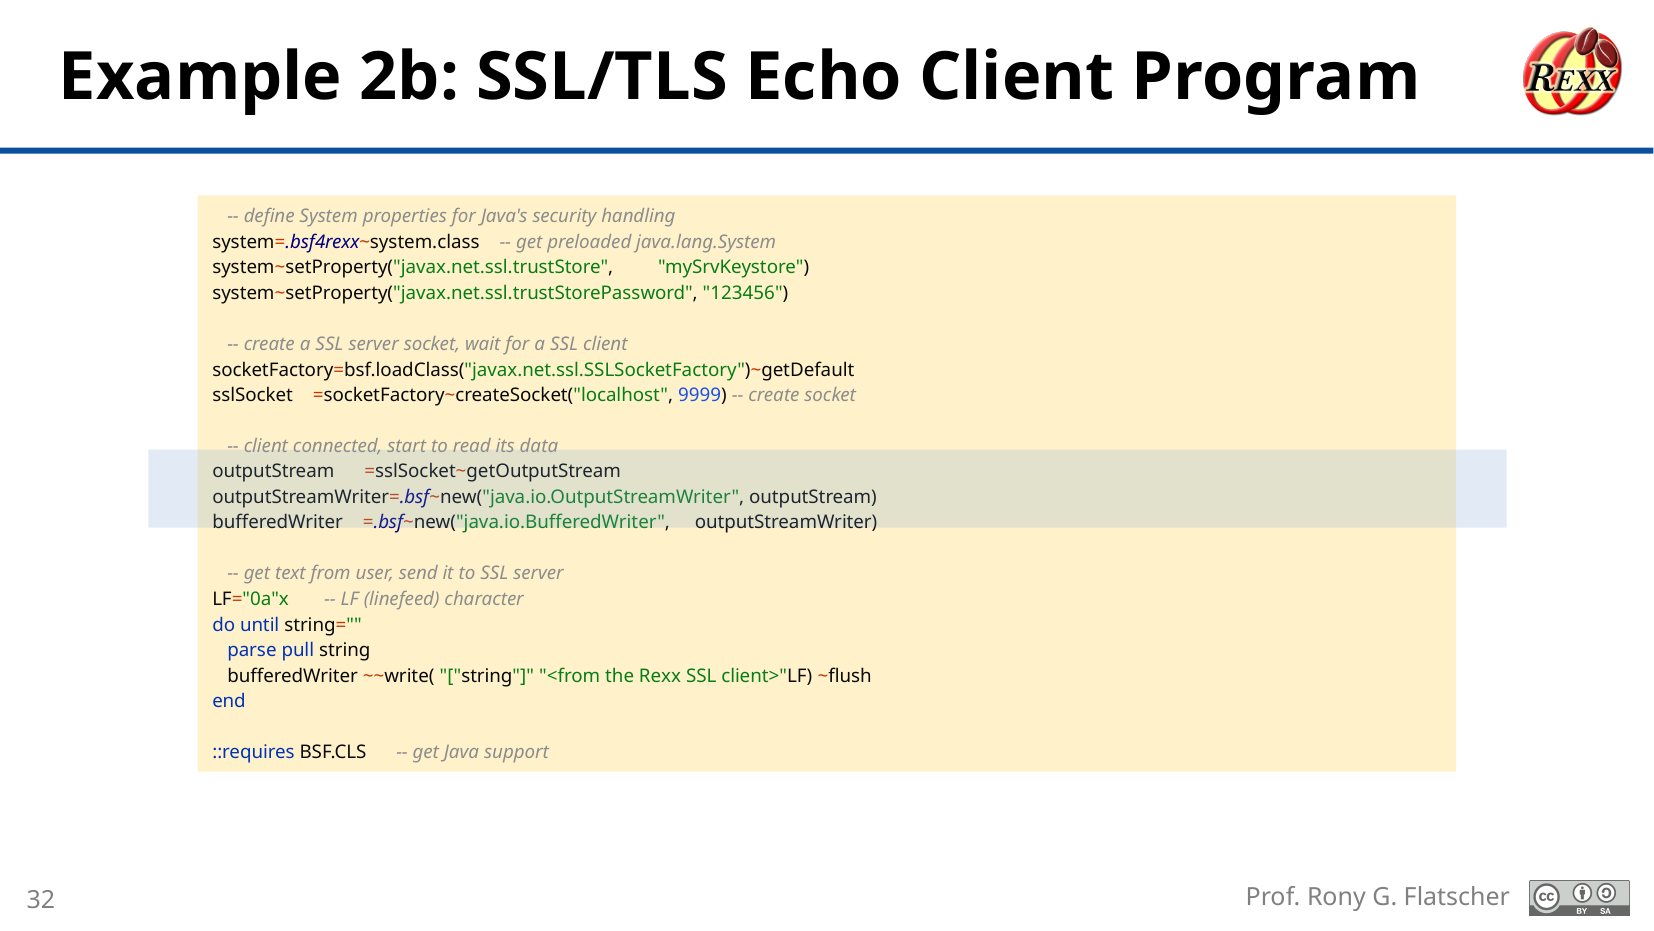

# Example 2b: SSL/TLS Echo Client Program
 -- define System properties for Java's security handling
system=.bsf4rexx~system.class -- get preloaded java.lang.System
system~setProperty("javax.net.ssl.trustStore", "mySrvKeystore")
system~setProperty("javax.net.ssl.trustStorePassword", "123456")
 -- create a SSL server socket, wait for a SSL client
socketFactory=bsf.loadClass("javax.net.ssl.SSLSocketFactory")~getDefault
sslSocket =socketFactory~createSocket("localhost", 9999) -- create socket
 -- client connected, start to read its data
outputStream =sslSocket~getOutputStream
outputStreamWriter=.bsf~new("java.io.OutputStreamWriter", outputStream)
bufferedWriter =.bsf~new("java.io.BufferedWriter", outputStreamWriter)
 -- get text from user, send it to SSL server
LF="0a"x -- LF (linefeed) character
do until string=""
 parse pull string
 bufferedWriter ~~write( "["string"]" "<from the Rexx SSL client>"LF) ~flush
end
::requires BSF.CLS -- get Java support